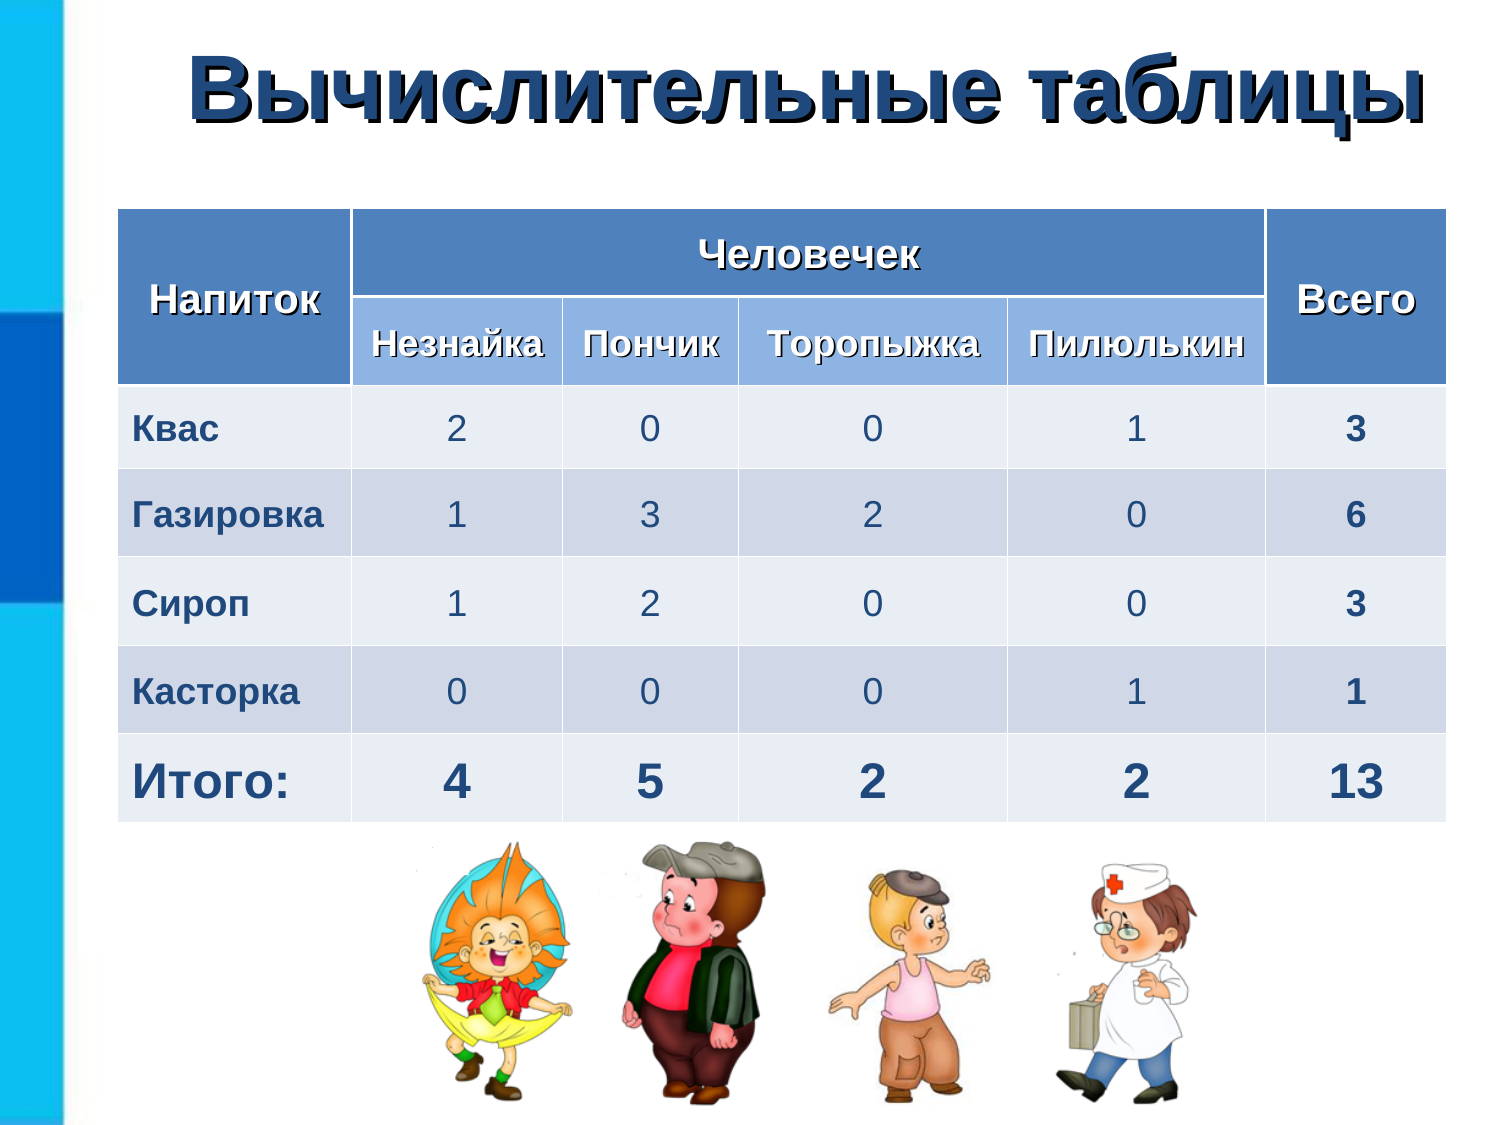

# Вычислительные таблицы
| Напиток | Человечек | | | | Всего |
| --- | --- | --- | --- | --- | --- |
| | Незнайка | Пончик | Торопыжка | Пилюлькин | |
| Квас | 2 | 0 | 0 | 1 | 3 |
| Газировка | 1 | 3 | 2 | 0 | 6 |
| Сироп | 1 | 2 | 0 | 0 | 3 |
| Касторка | 0 | 0 | 0 | 1 | 1 |
| Итого: | 4 | 5 | 2 | 2 | 13 |